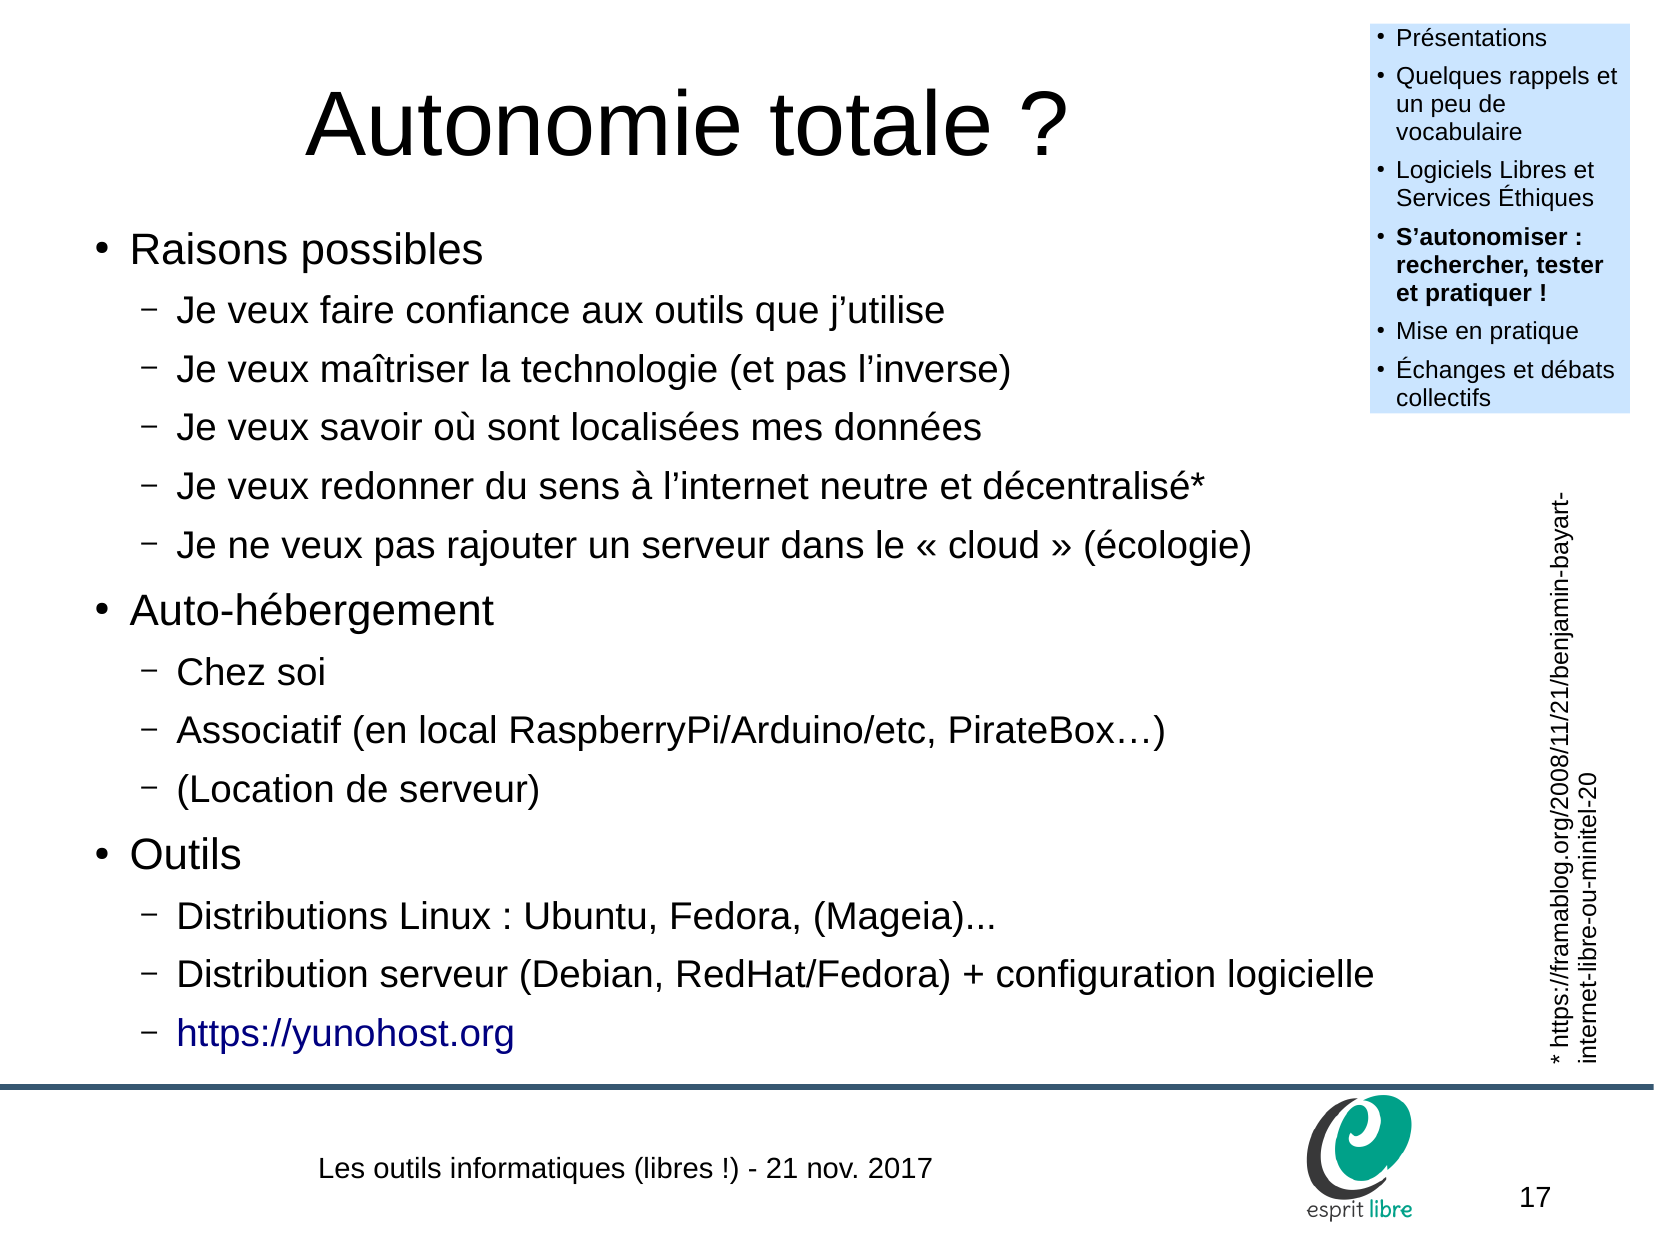

Autonomie totale ?
Présentations
Quelques rappels et un peu de vocabulaire
Logiciels Libres et Services Éthiques
S’autonomiser : rechercher, tester et pratiquer !
Mise en pratique
Échanges et débats collectifs
# Raisons possibles
Je veux faire confiance aux outils que j’utilise
Je veux maîtriser la technologie (et pas l’inverse)
Je veux savoir où sont localisées mes données
Je veux redonner du sens à l’internet neutre et décentralisé*
Je ne veux pas rajouter un serveur dans le « cloud » (écologie)
Auto-hébergement
Chez soi
Associatif (en local RaspberryPi/Arduino/etc, PirateBox…)
(Location de serveur)
Outils
Distributions Linux : Ubuntu, Fedora, (Mageia)...
Distribution serveur (Debian, RedHat/Fedora) + configuration logicielle
https://yunohost.org
* https://framablog.org/2008/11/21/benjamin-bayart-internet-libre-ou-minitel-20
Les outils informatiques (libres !) - 21 nov. 2017